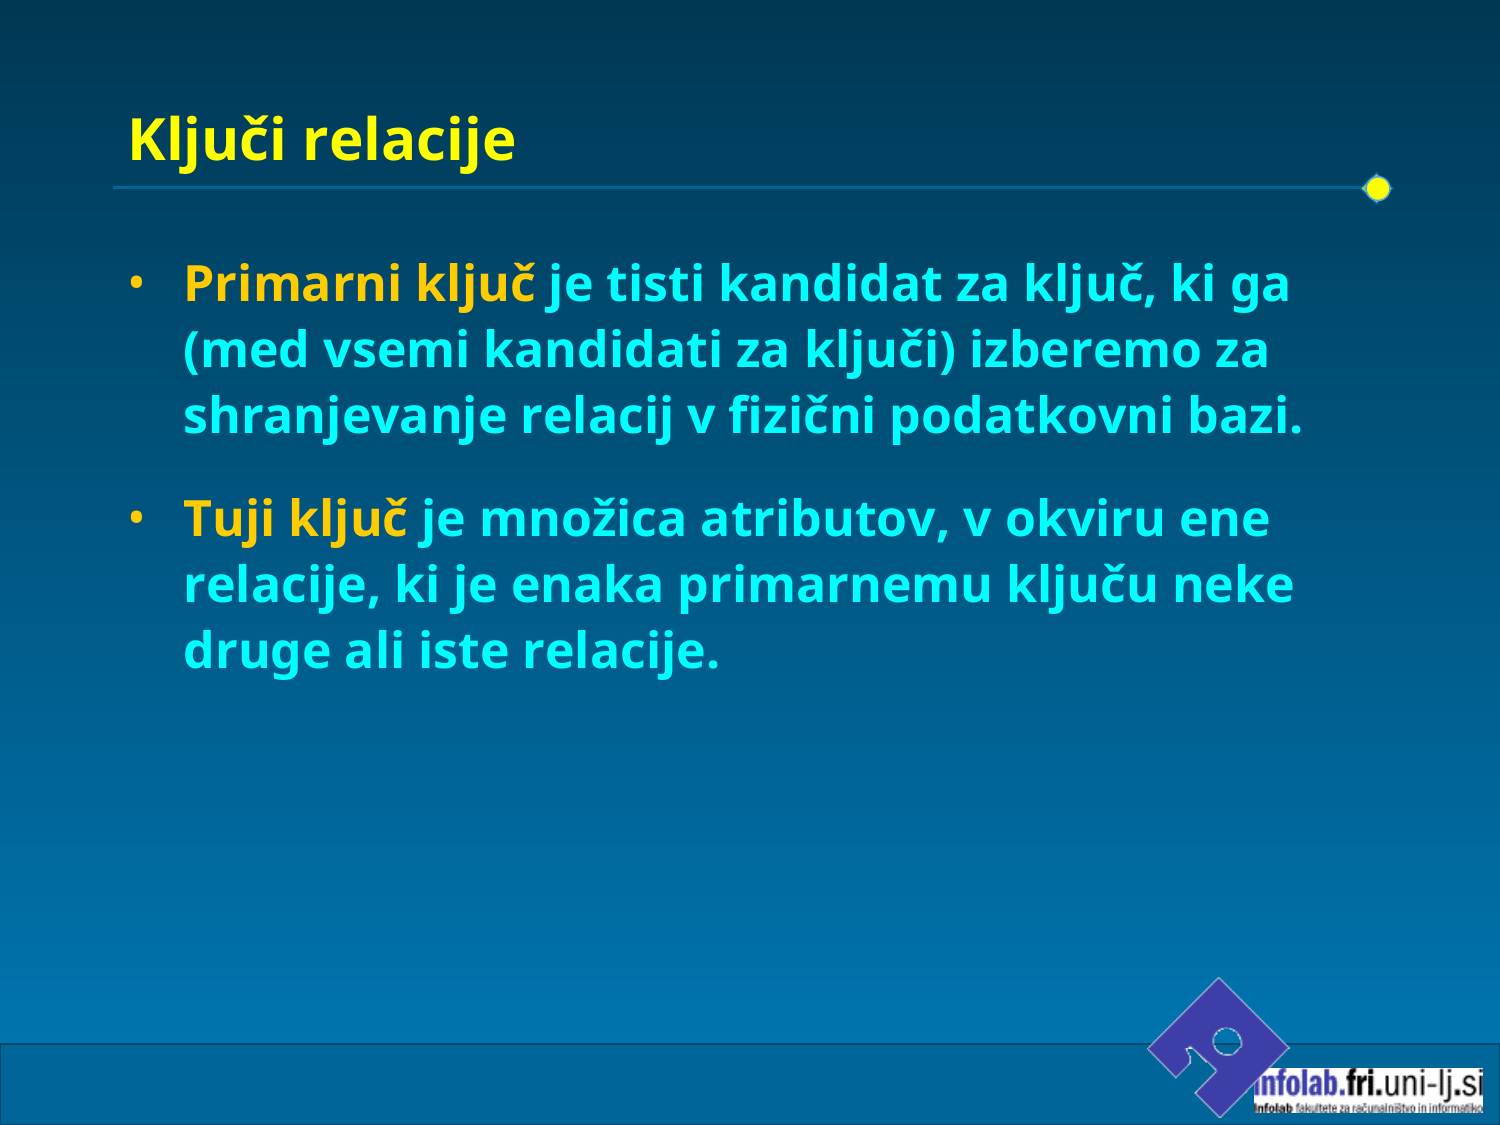

# Ključi relacije
Primarni ključ je tisti kandidat za ključ, ki ga (med vsemi kandidati za ključi) izberemo za shranjevanje relacij v fizični podatkovni bazi.
Tuji ključ je množica atributov, v okviru ene relacije, ki je enaka primarnemu ključu neke druge ali iste relacije.